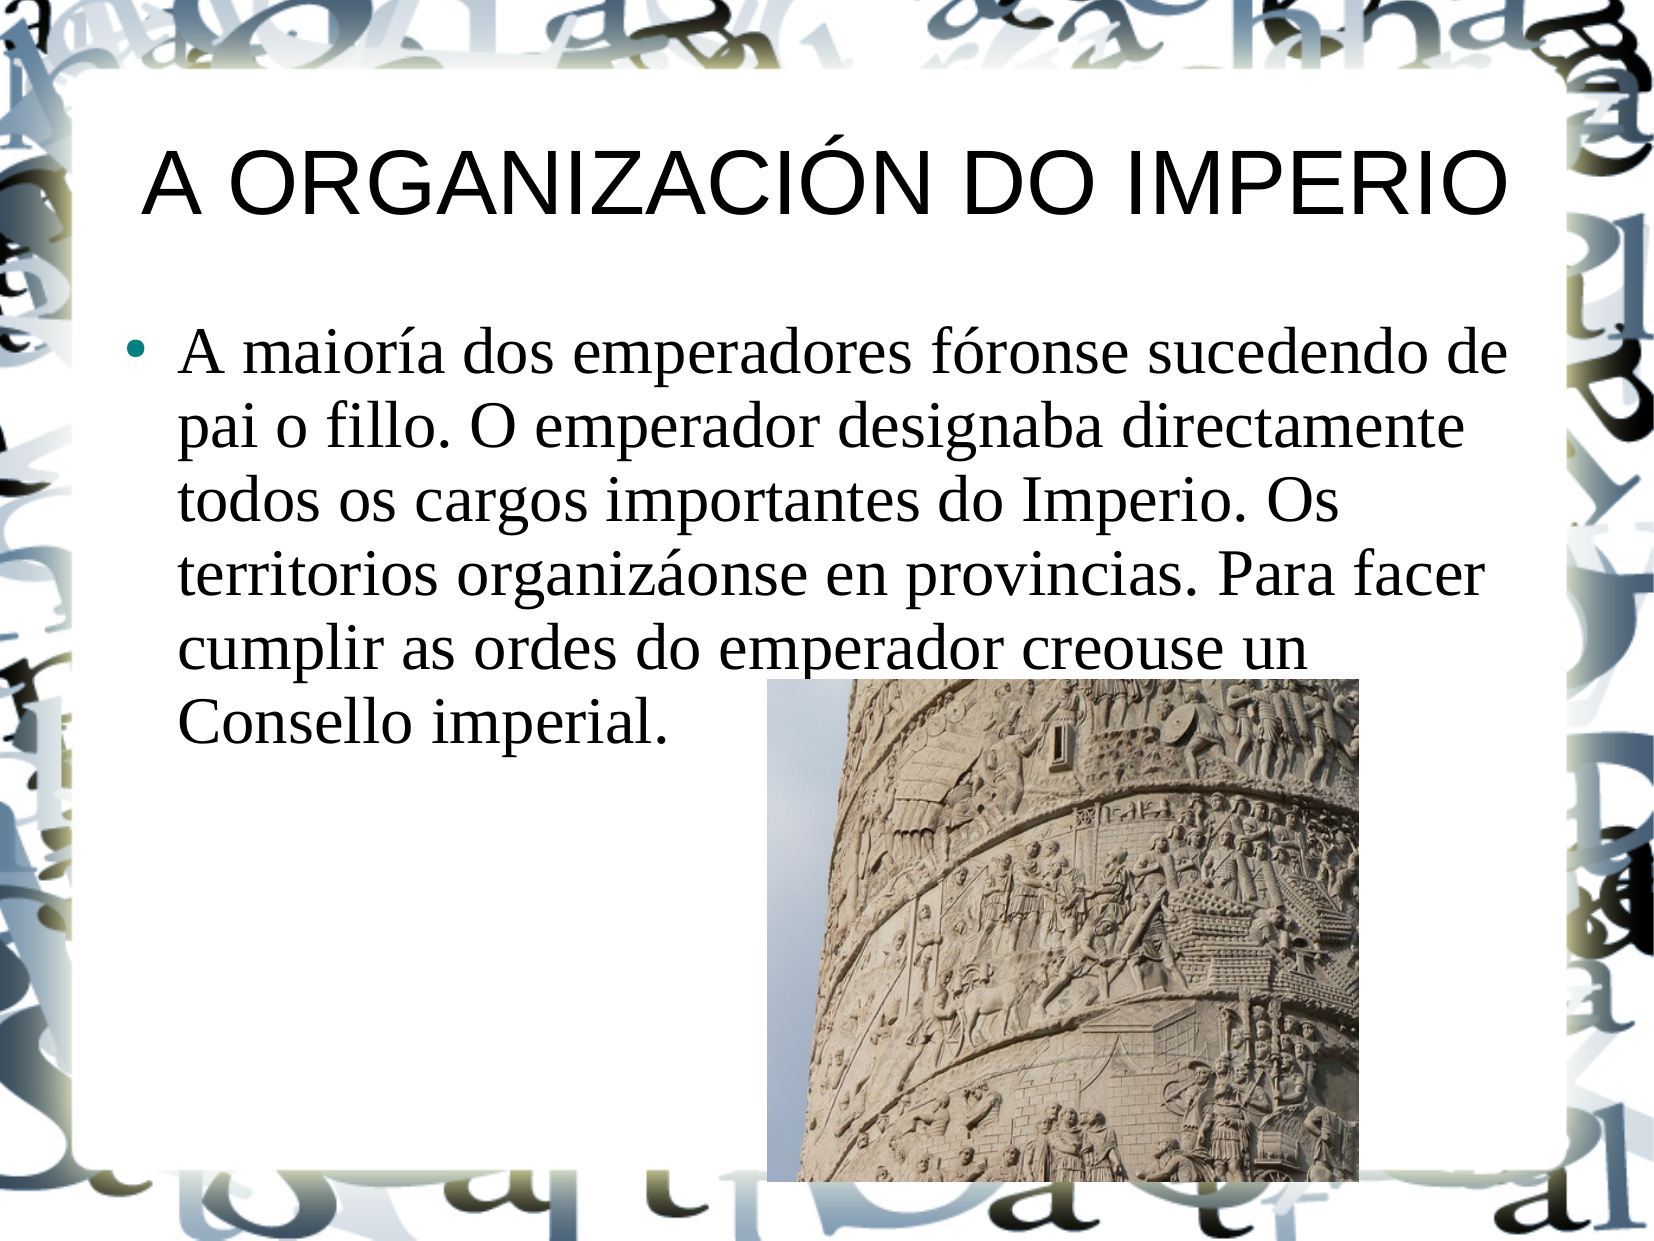

# A ORGANIZACIÓN DO IMPERIO
A maioría dos emperadores fóronse sucedendo de pai o fillo. O emperador designaba directamente todos os cargos importantes do Imperio. Os territorios organizáonse en provincias. Para facer cumplir as ordes do emperador creouse un Consello imperial.